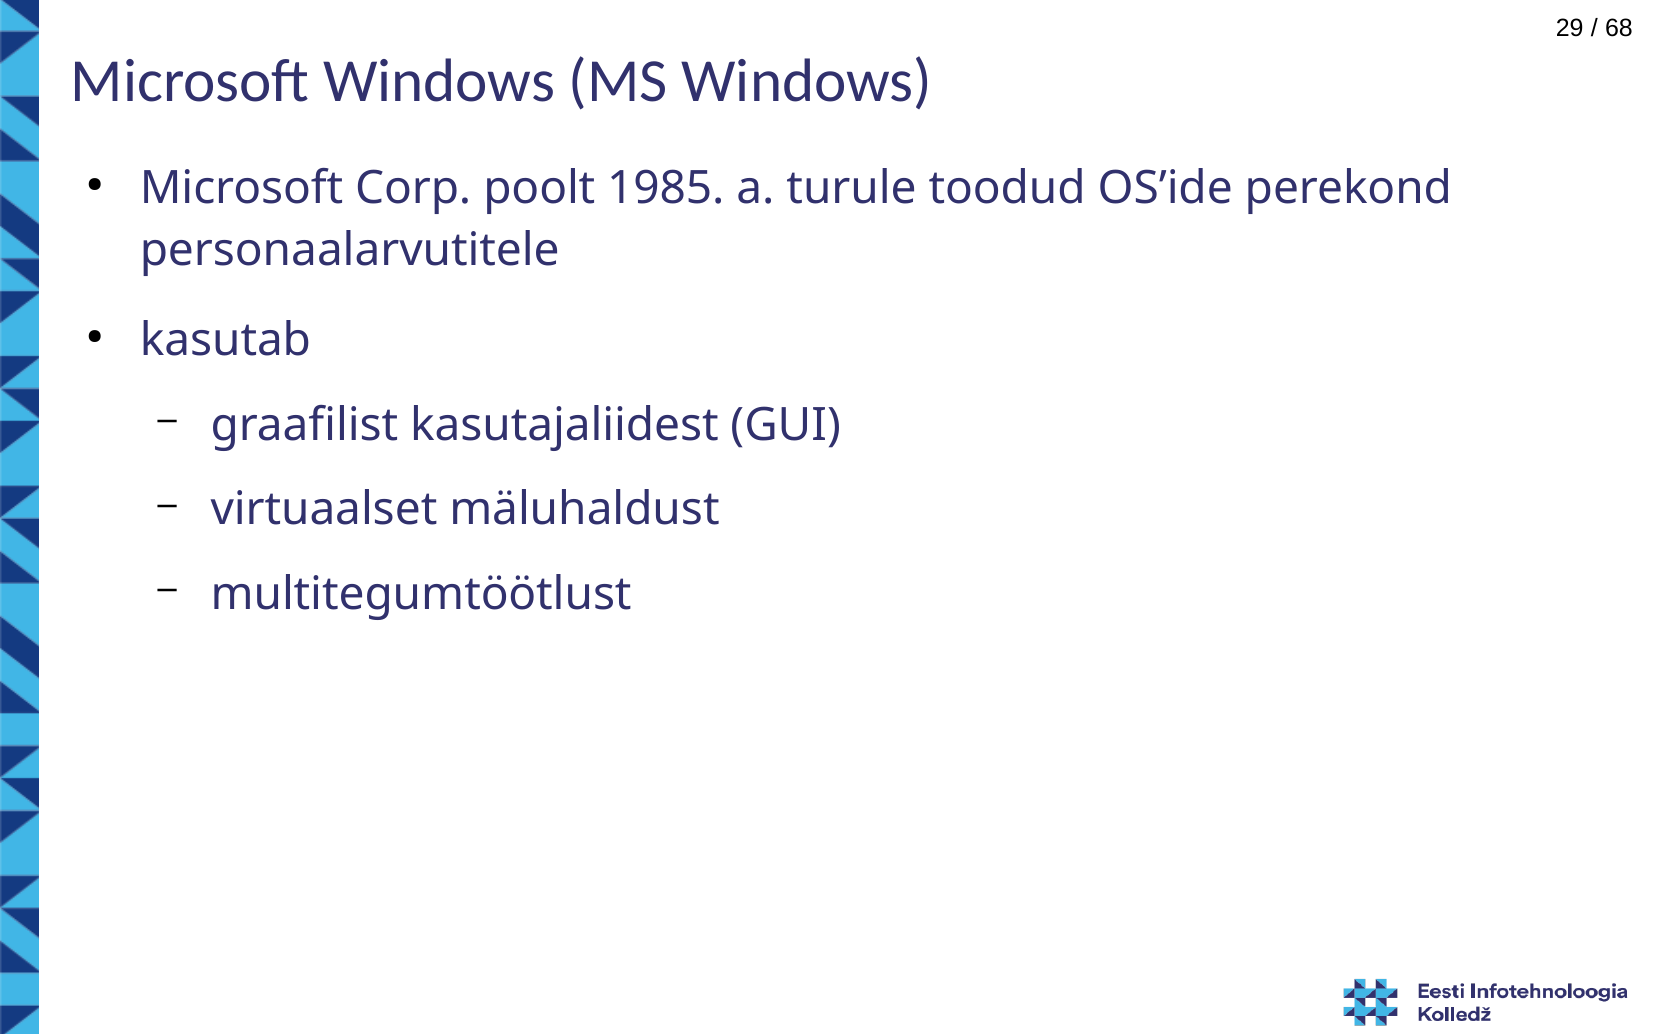

# Microsoft Windows (MS Windows)
Microsoft Corp. poolt 1985. a. turule toodud OS’ide perekond personaalarvutitele
kasutab
graafilist kasutajaliidest (GUI)
virtuaalset mäluhaldust
multitegumtöötlust